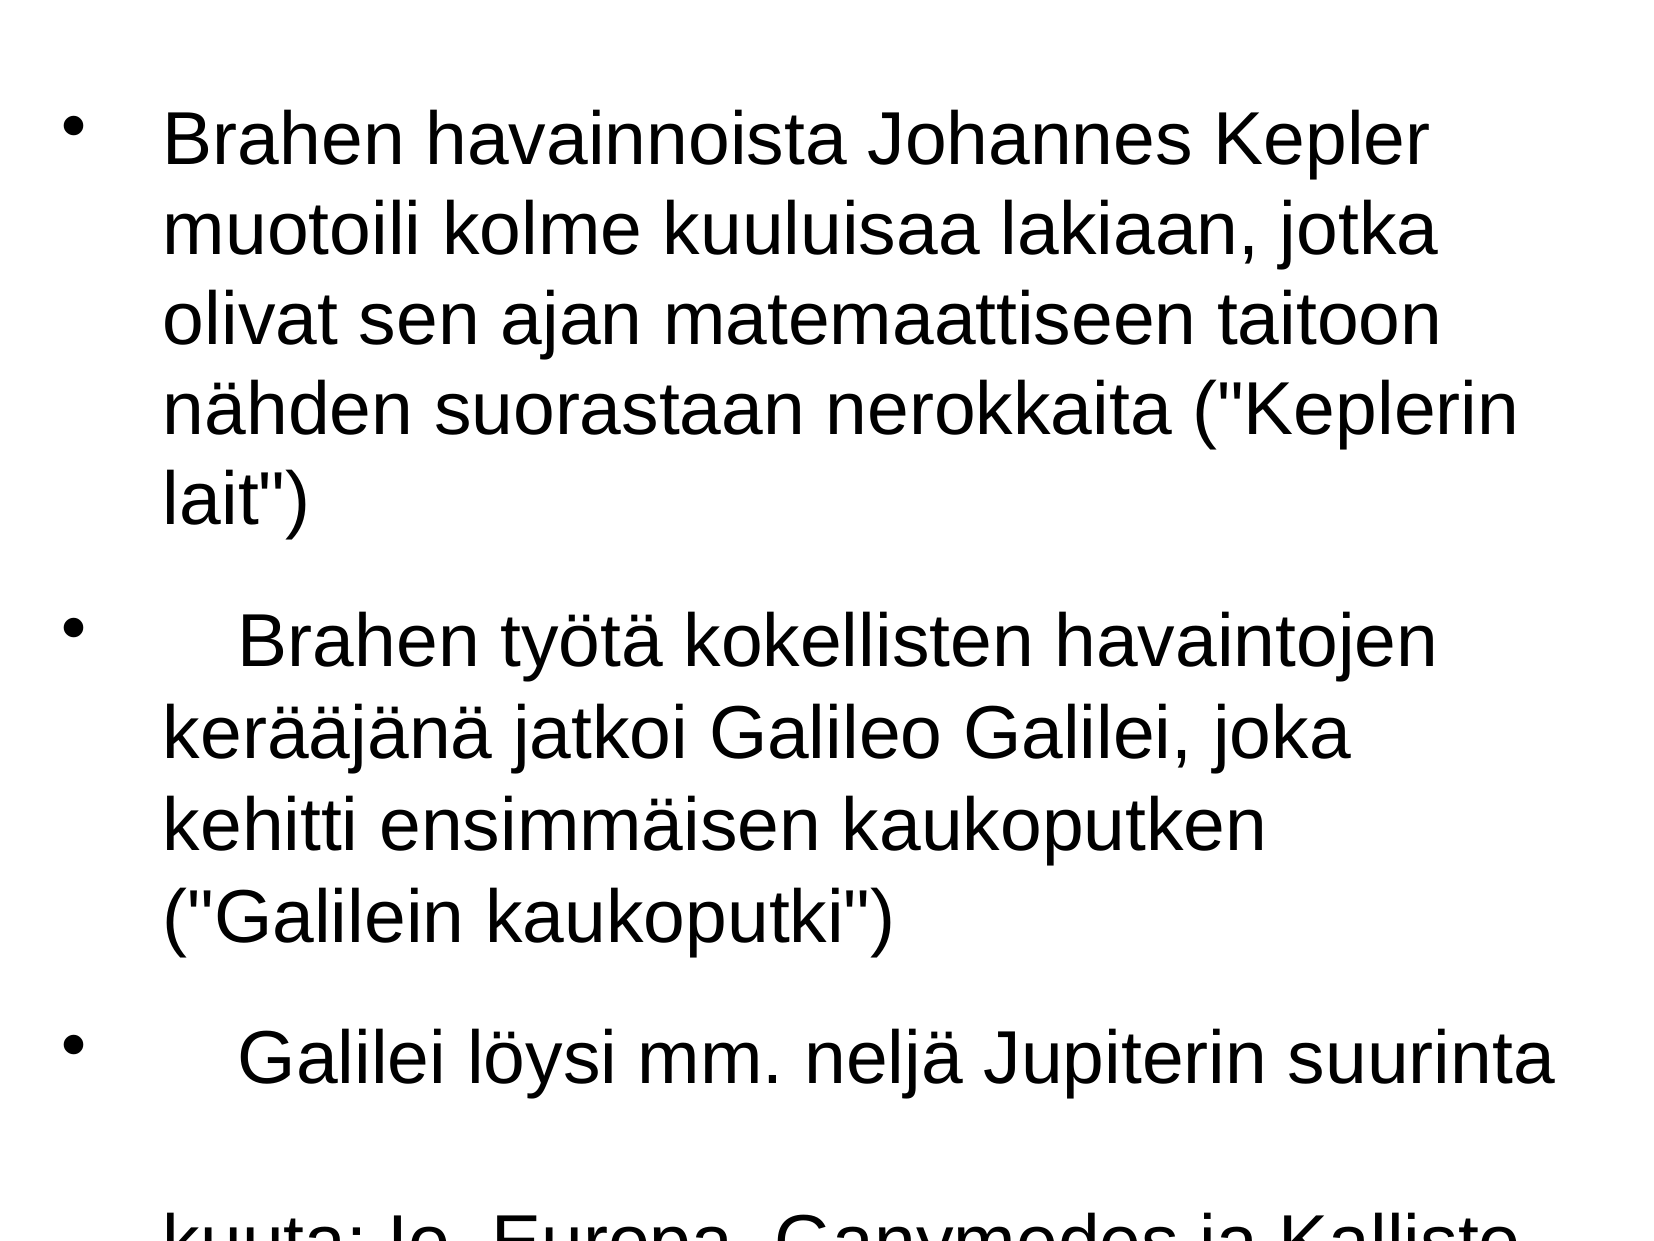

Brahen havainnoista Johannes Kepler muotoili kolme kuuluisaa lakiaan, jotka olivat sen ajan matemaattiseen taitoon nähden suorastaan nerokkaita ("Keplerin lait")
 Brahen työtä kokellisten havaintojen kerääjänä jatkoi Galileo Galilei, joka kehitti ensimmäisen kaukoputken ("Galilein kaukoputki")
 Galilei löysi mm. neljä Jupiterin suurinta
kuuta: Io, Europa, Ganymedes ja Kallisto